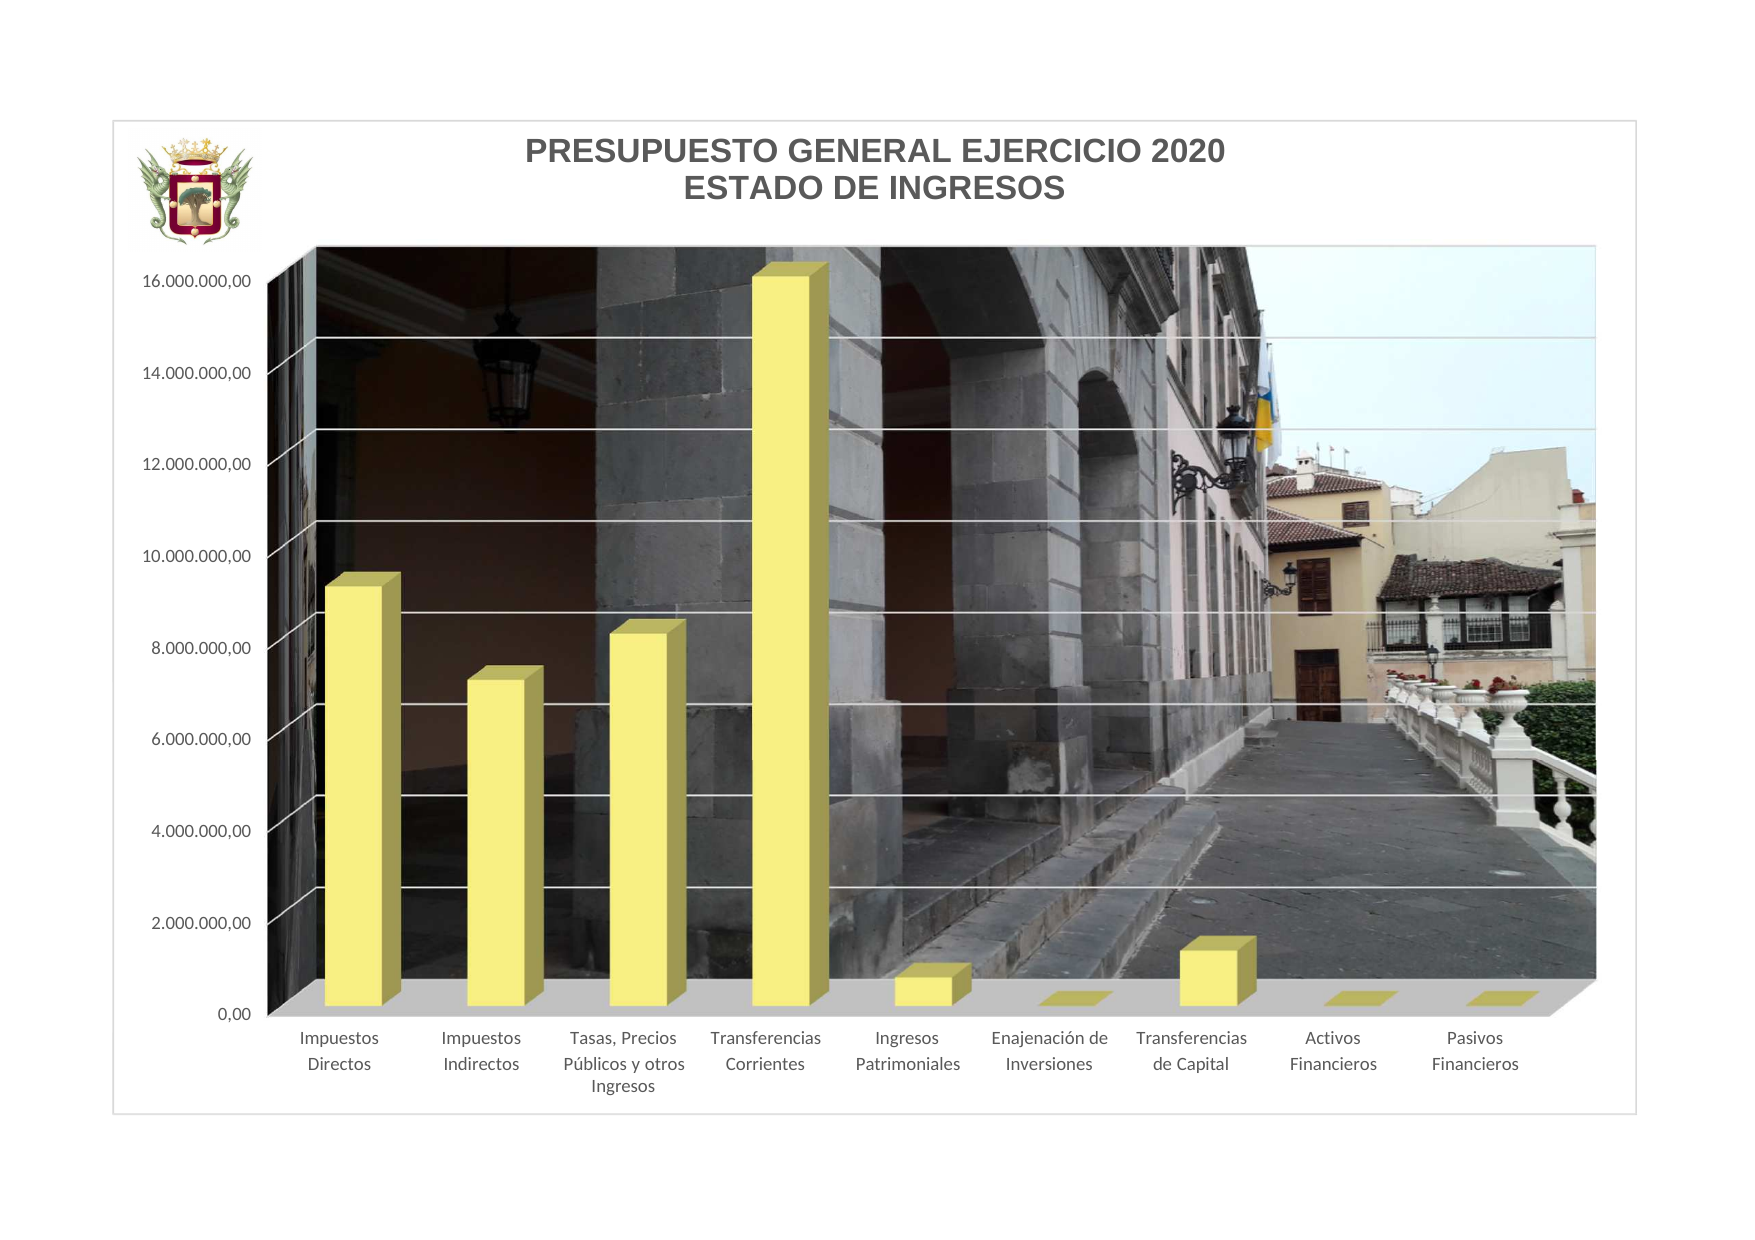

PRESUPUESTO GENERAL EJERCICIO 2020
ESTADO DE INGRESOS
16.000.000,00
14.000.000,00
12.000.000,00
10.000.000,00
8.000.000,00
6.000.000,00
4.000.000,00
2.000.000,00
0,00
Impuestos
Directos
Impuestos
Indirectos
Tasas, Precios
Públicos y otros
Ingresos
Transferencias
Corrientes
Ingresos
Patrimoniales
Enajenación de
Inversiones
Transferencias
de Capital
Activos
Financieros
Pasivos
Financieros